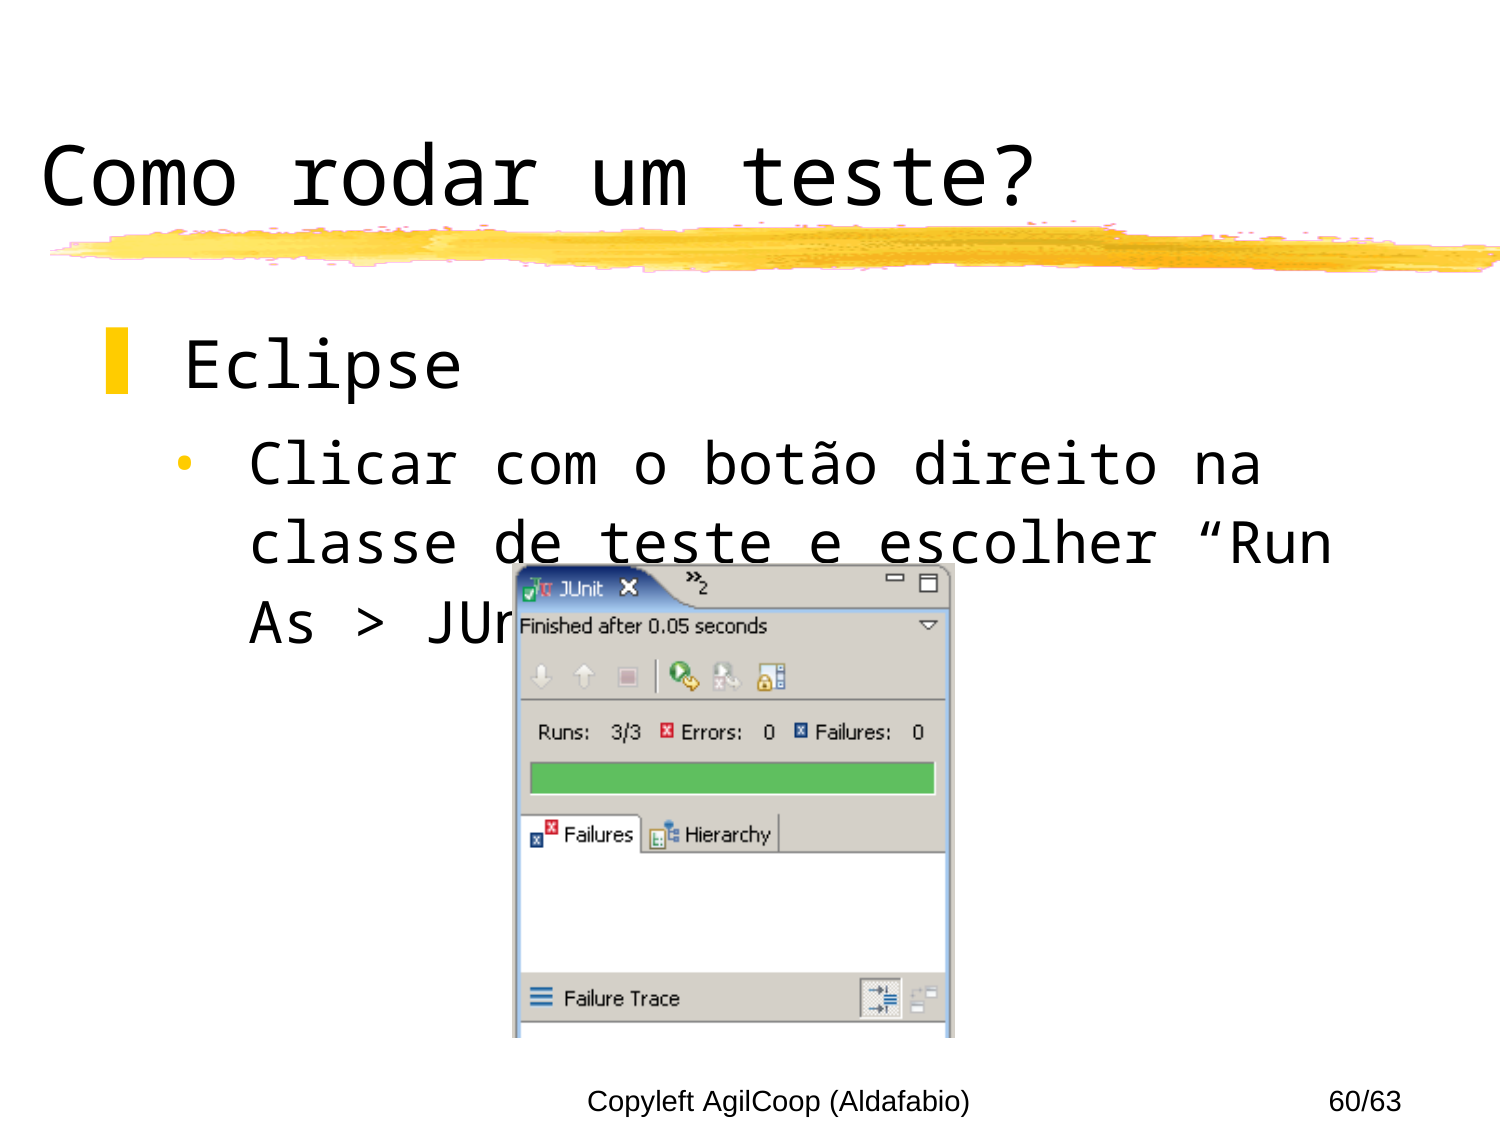

# Como rodar um teste?
Eclipse
Clicar com o botão direito na classe de teste e escolher “Run As > JUnit Test”
60